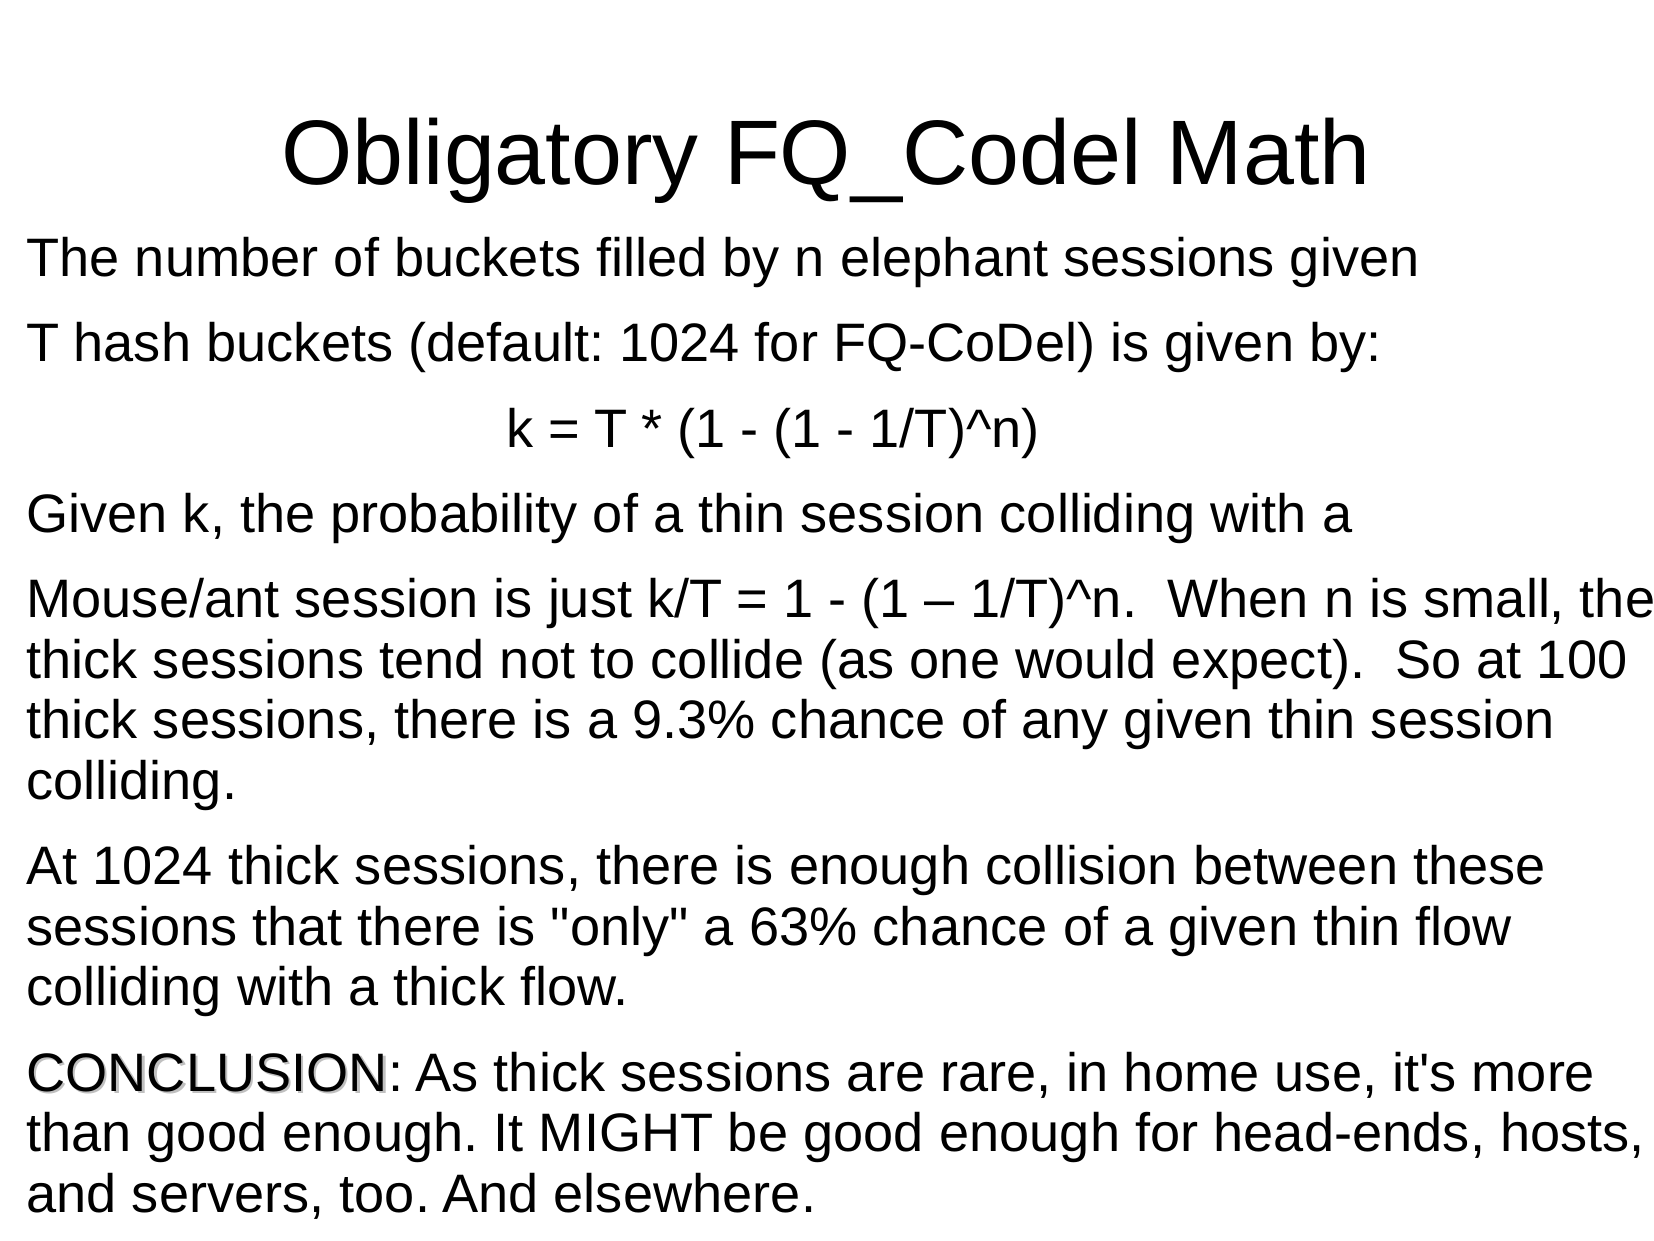

# Obligatory FQ_Codel Math
The number of buckets filled by n elephant sessions given
T hash buckets (default: 1024 for FQ-CoDel) is given by:
         k = T * (1 - (1 - 1/T)^n)
Given k, the probability of a thin session colliding with a
Mouse/ant session is just k/T = 1 - (1 – 1/T)^n. When n is small, the thick sessions tend not to collide (as one would expect).  So at 100 thick sessions, there is a 9.3% chance of any given thin session colliding.
At 1024 thick sessions, there is enough collision between these sessions that there is "only" a 63% chance of a given thin flow colliding with a thick flow.
CONCLUSION: As thick sessions are rare, in home use, it's more than good enough. It MIGHT be good enough for head-ends, hosts, and servers, too. And elsewhere.